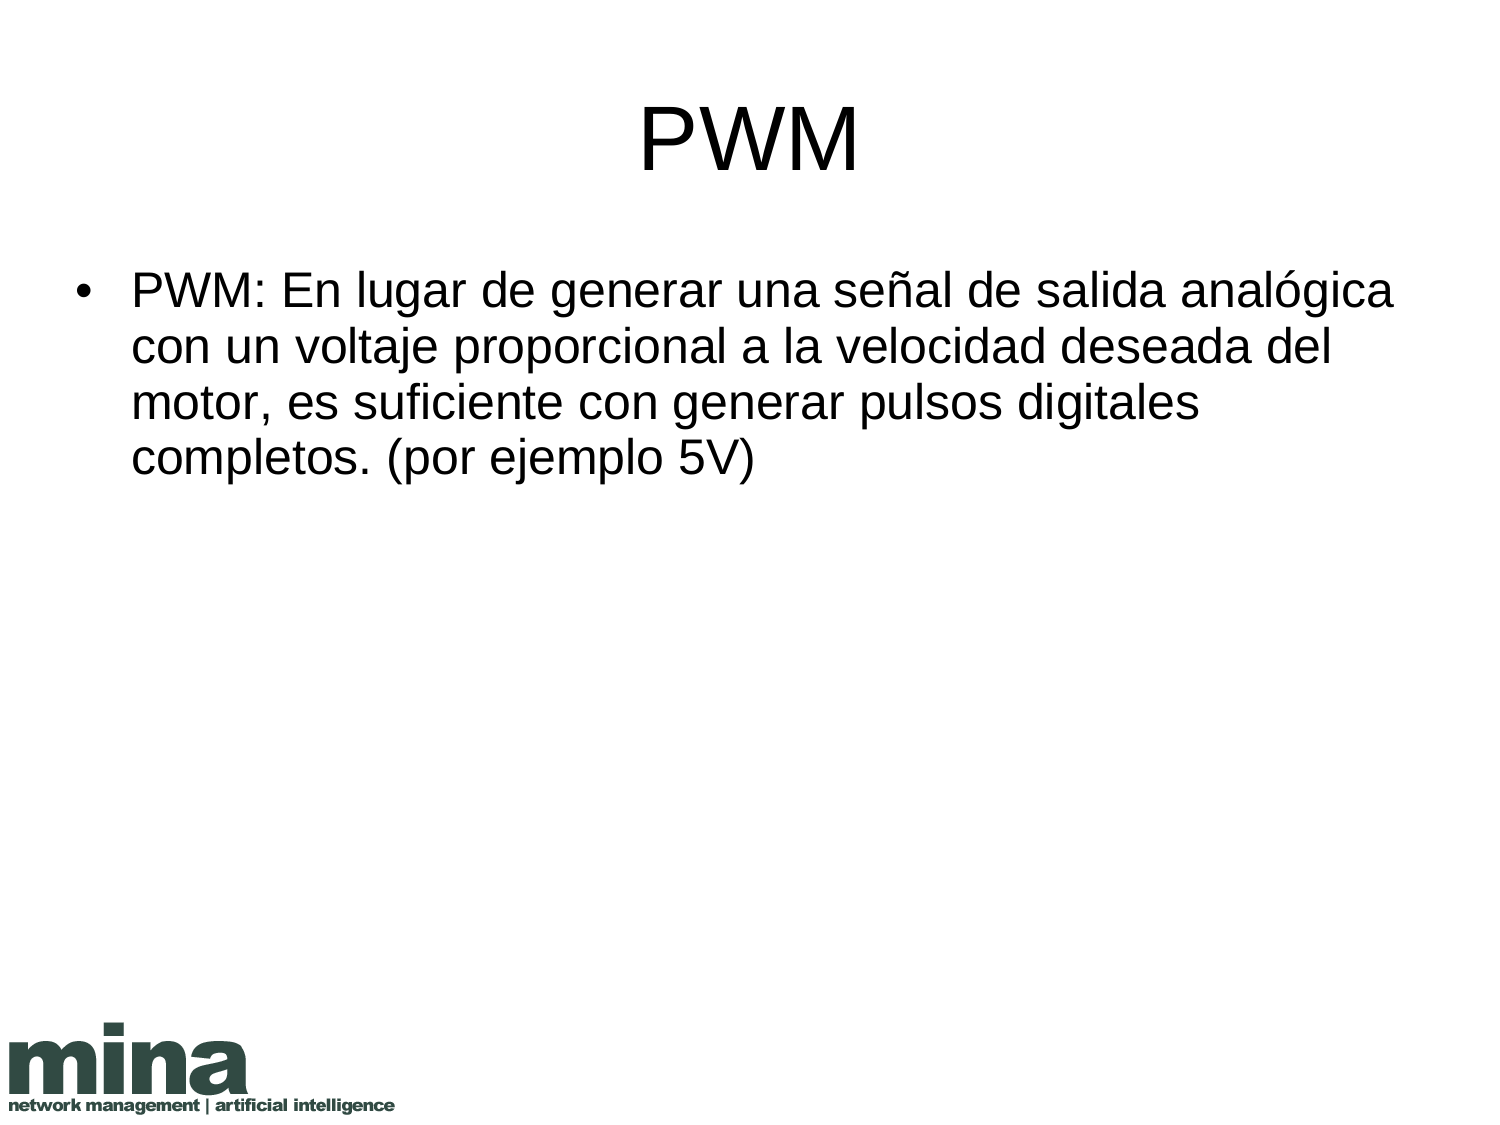

# PWM
PWM: En lugar de generar una señal de salida analógica con un voltaje proporcional a la velocidad deseada del motor, es suficiente con generar pulsos digitales completos. (por ejemplo 5V)